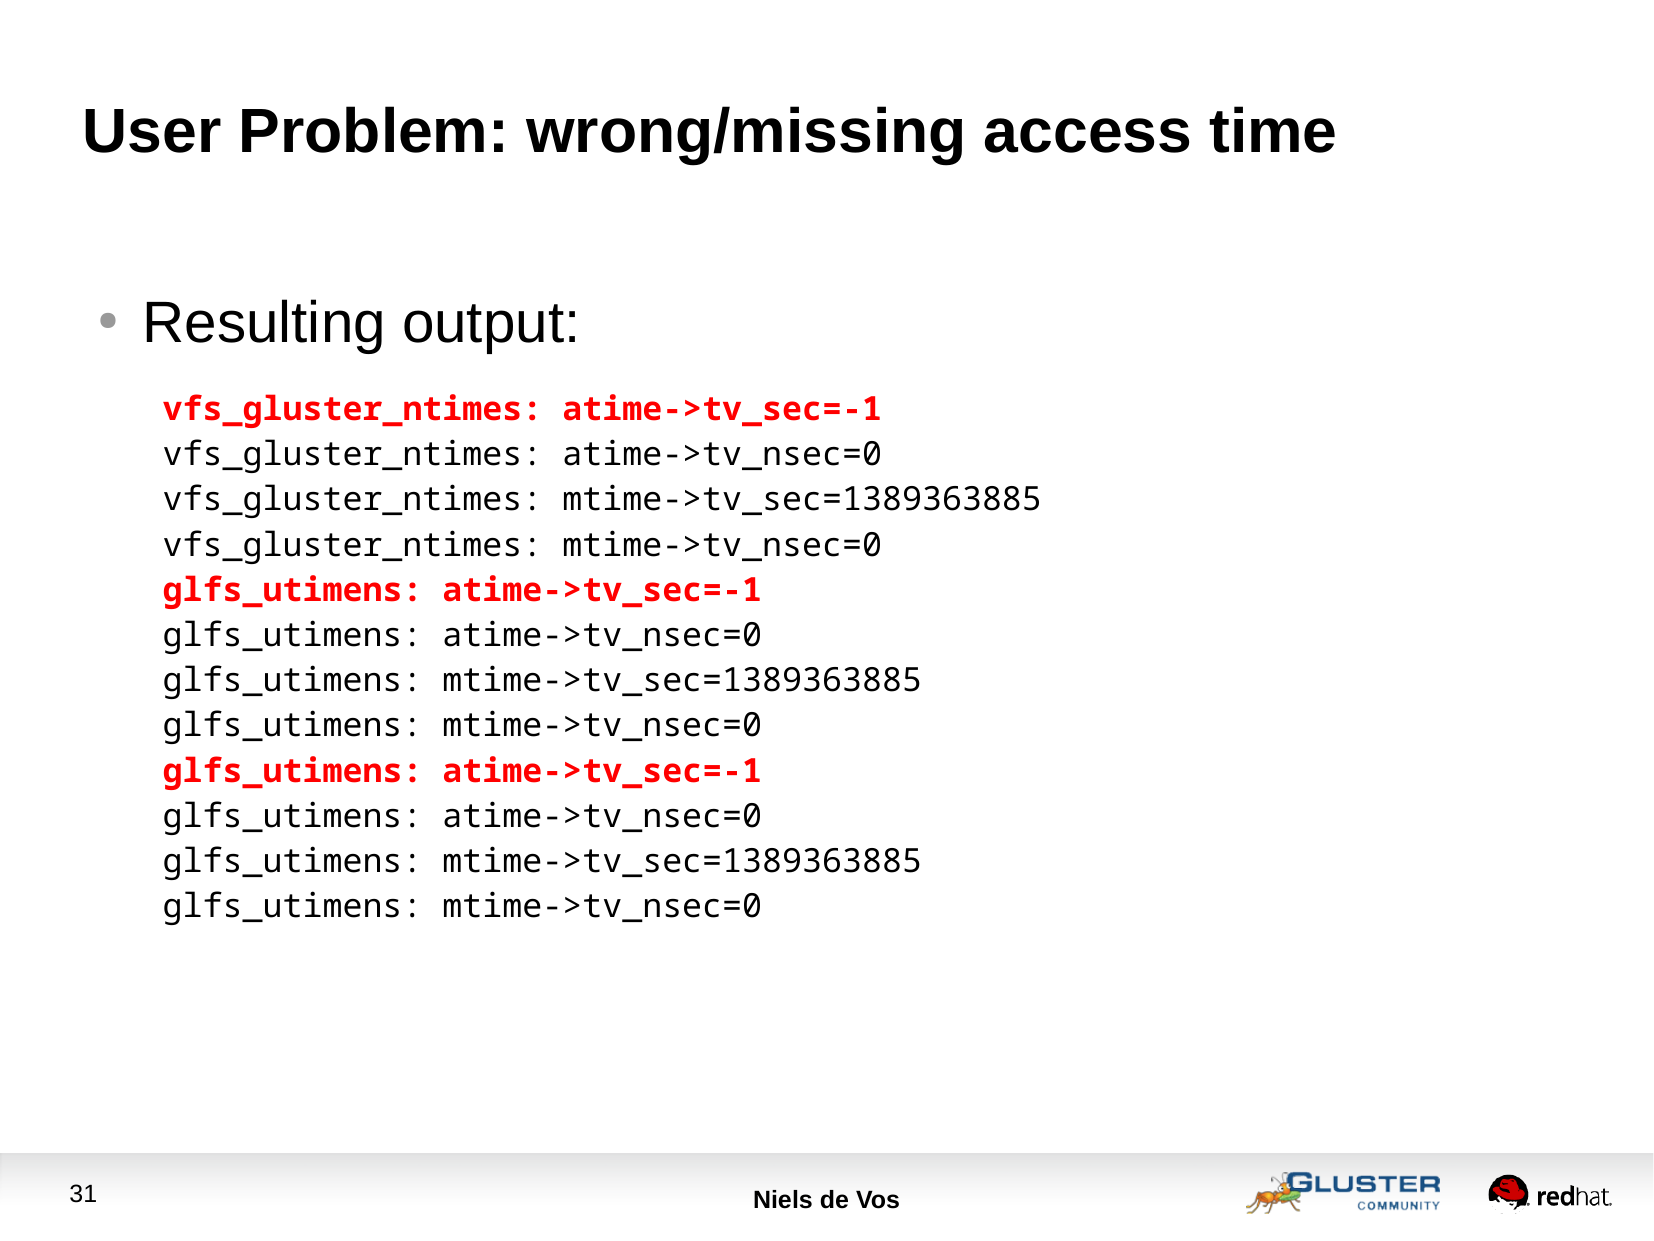

# User Problem: wrong/missing access time
Resulting output:
 vfs_gluster_ntimes: atime->tv_sec=-1
 vfs_gluster_ntimes: atime->tv_nsec=0
 vfs_gluster_ntimes: mtime->tv_sec=1389363885
 vfs_gluster_ntimes: mtime->tv_nsec=0
 glfs_utimens: atime->tv_sec=-1
 glfs_utimens: atime->tv_nsec=0
 glfs_utimens: mtime->tv_sec=1389363885
 glfs_utimens: mtime->tv_nsec=0
 glfs_utimens: atime->tv_sec=-1
 glfs_utimens: atime->tv_nsec=0
 glfs_utimens: mtime->tv_sec=1389363885
 glfs_utimens: mtime->tv_nsec=0